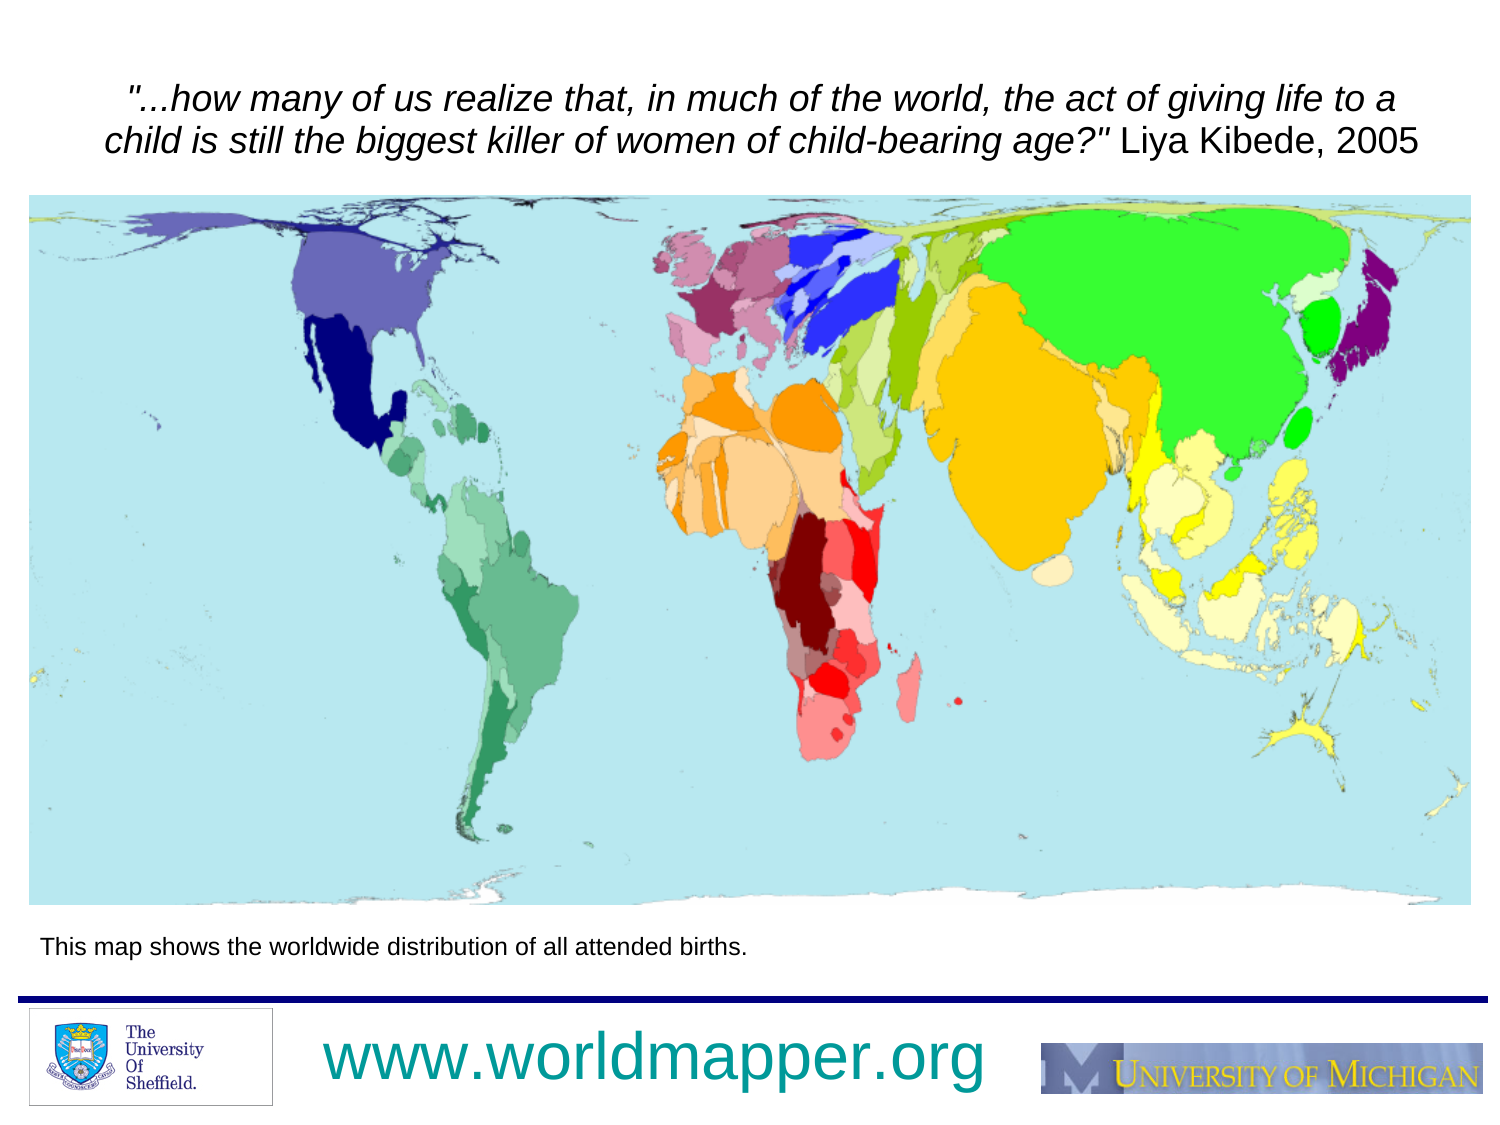

# "...how many of us realize that, in much of the world, the act of giving life to a child is still the biggest killer of women of child-bearing age?" Liya Kibede, 2005
This map shows the worldwide distribution of all attended births.